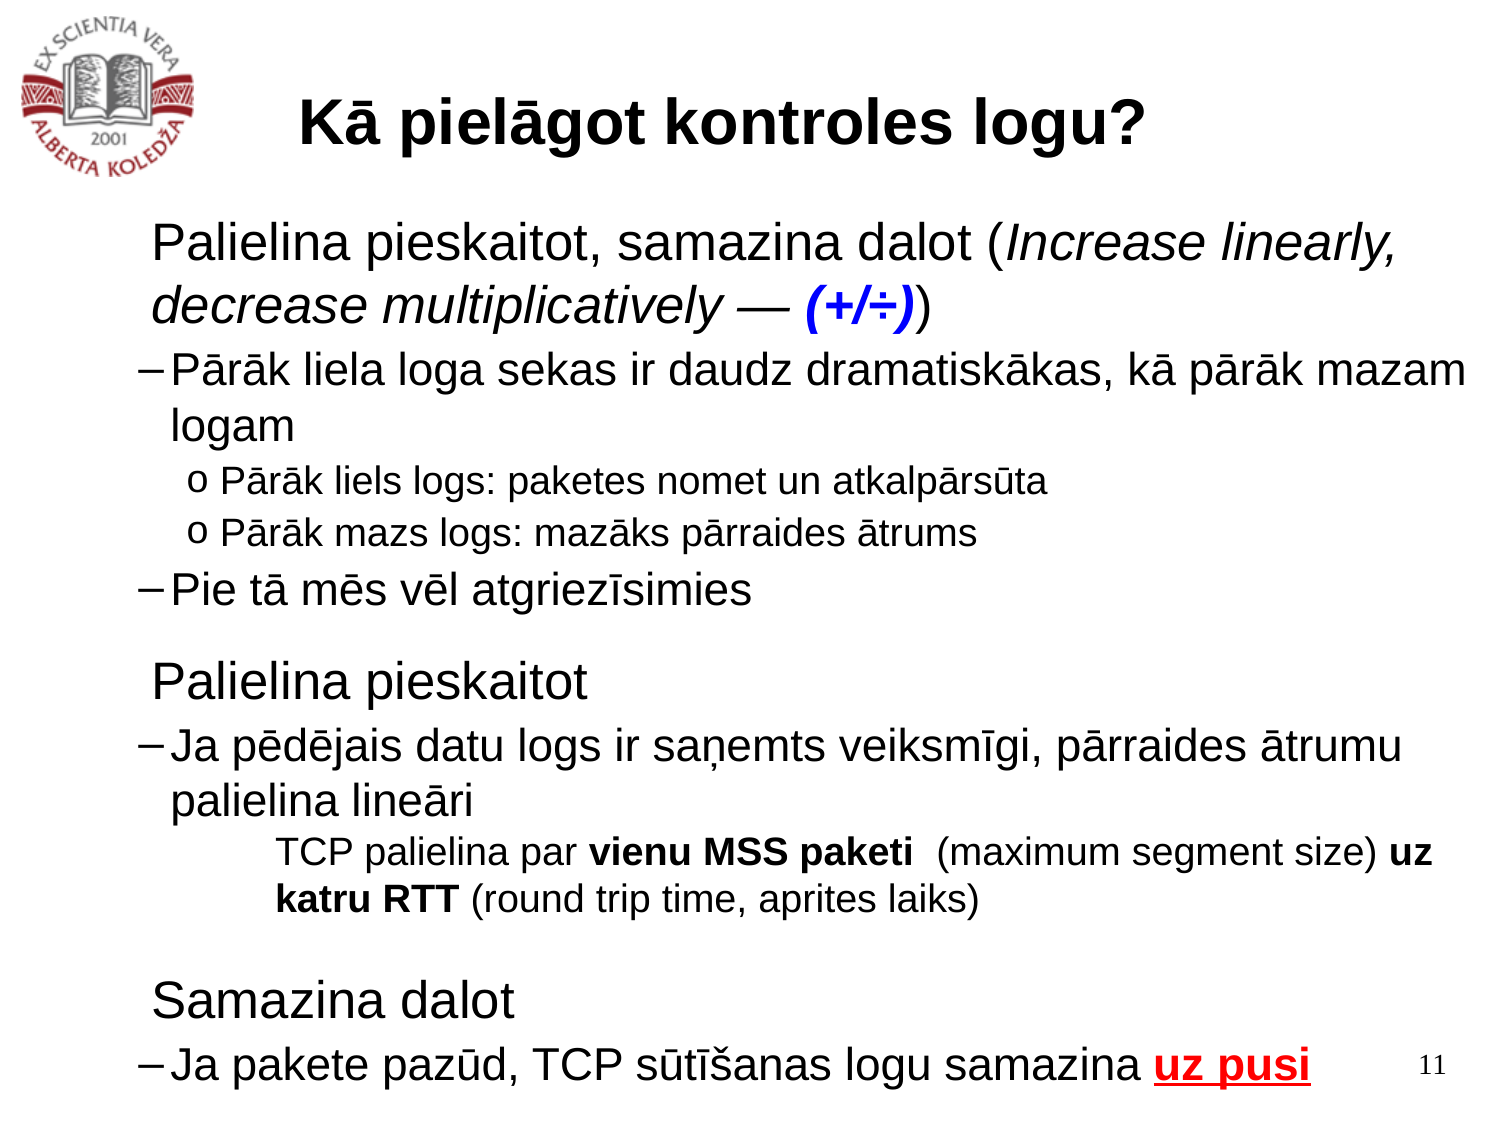

# Kā pielāgot kontroles logu?
Palielina pieskaitot, samazina dalot (Increase linearly, decrease multiplicatively — (+/÷))
Pārāk liela loga sekas ir daudz dramatiskākas, kā pārāk mazam logam
Pārāk liels logs: paketes nomet un atkalpārsūta
Pārāk mazs logs: mazāks pārraides ātrums
Pie tā mēs vēl atgriezīsimies
Palielina pieskaitot
Ja pēdējais datu logs ir saņemts veiksmīgi, pārraides ātrumu palielina lineāri
TCP palielina par vienu MSS paketi (maximum segment size) uz katru RTT (round trip time, aprites laiks)
Samazina dalot
Ja pakete pazūd, TCP sūtīšanas logu samazina uz pusi